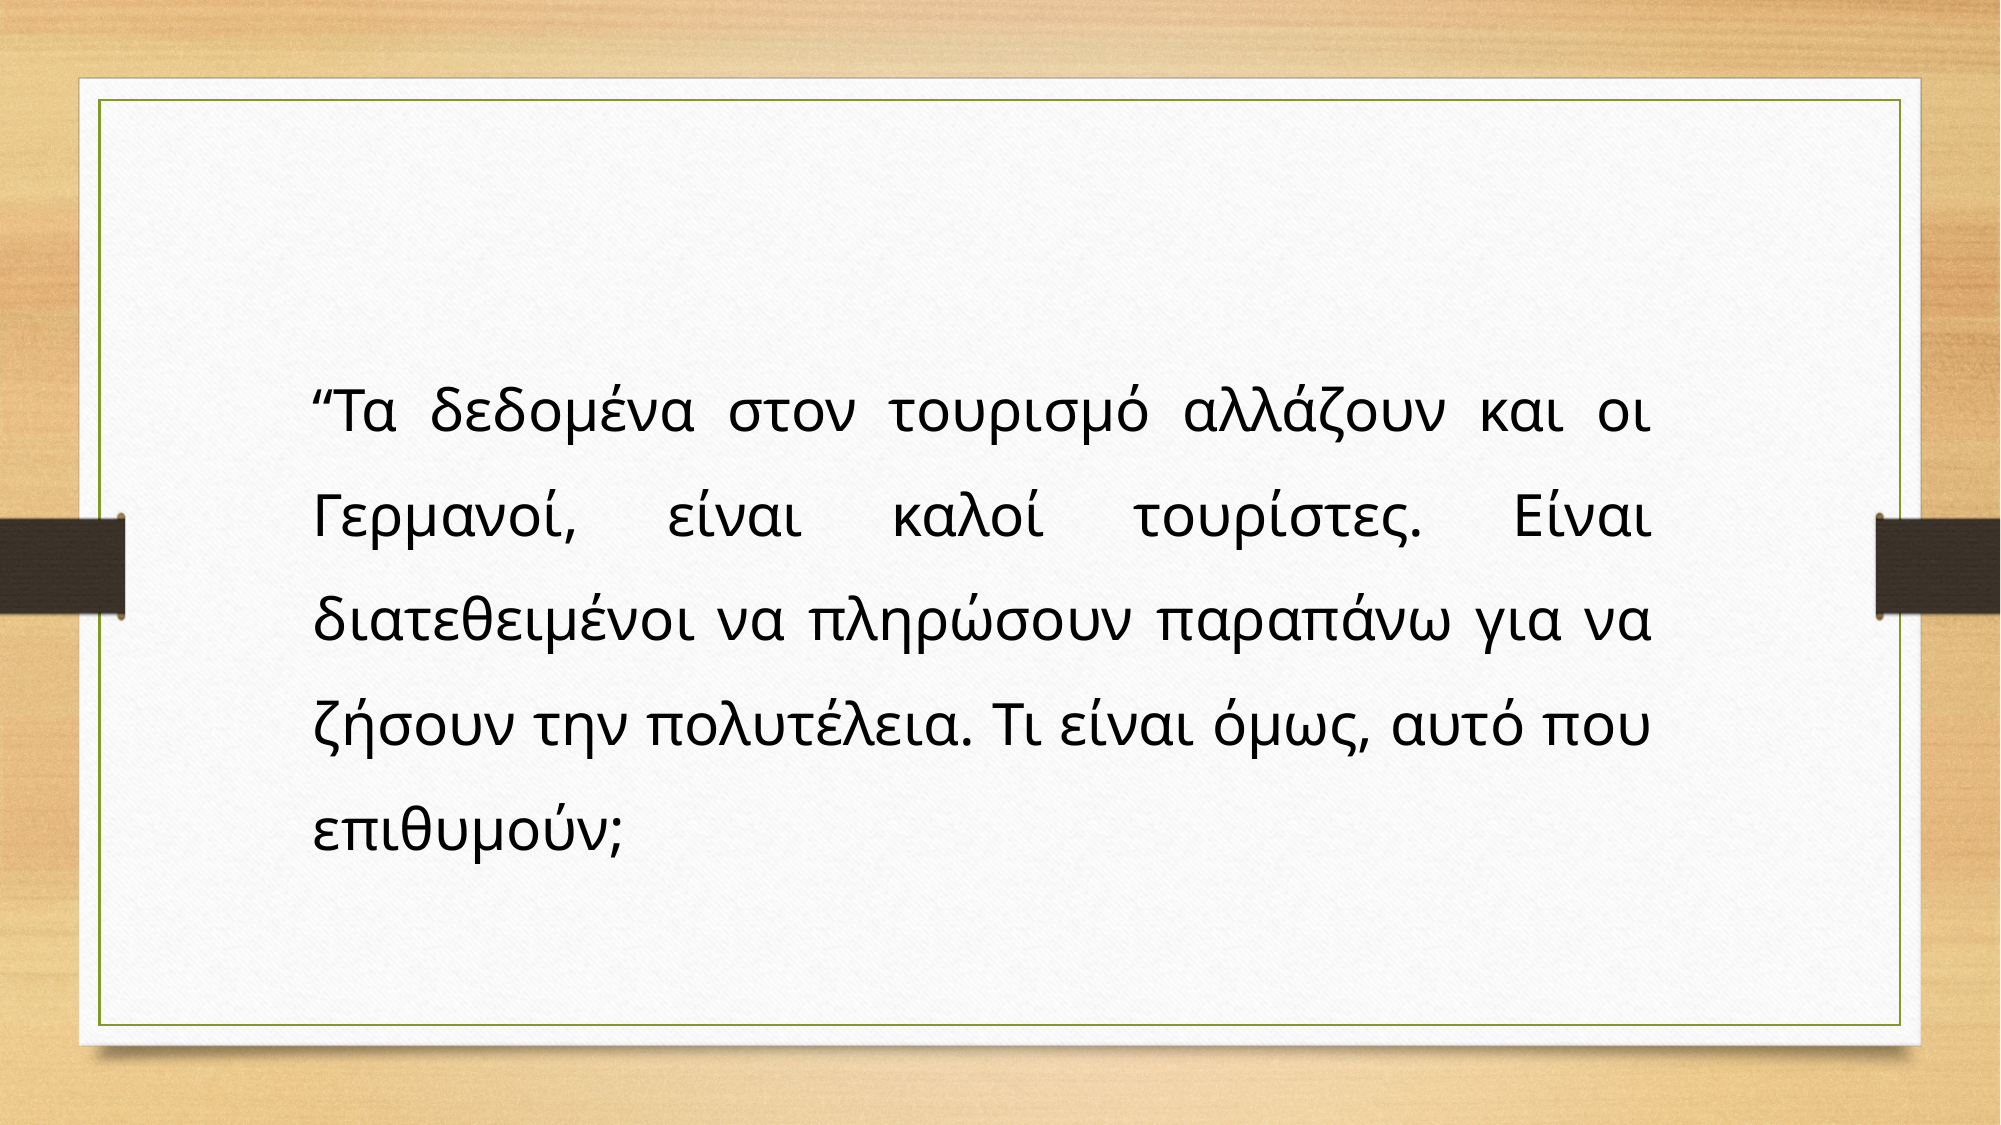

“Τα δεδομένα στον τουρισμό αλλάζουν και οι Γερμανοί, είναι καλοί τουρίστες. Είναι διατεθειμένοι να πληρώσουν παραπάνω για να ζήσουν την πολυτέλεια. Τι είναι όμως, αυτό που επιθυμούν;